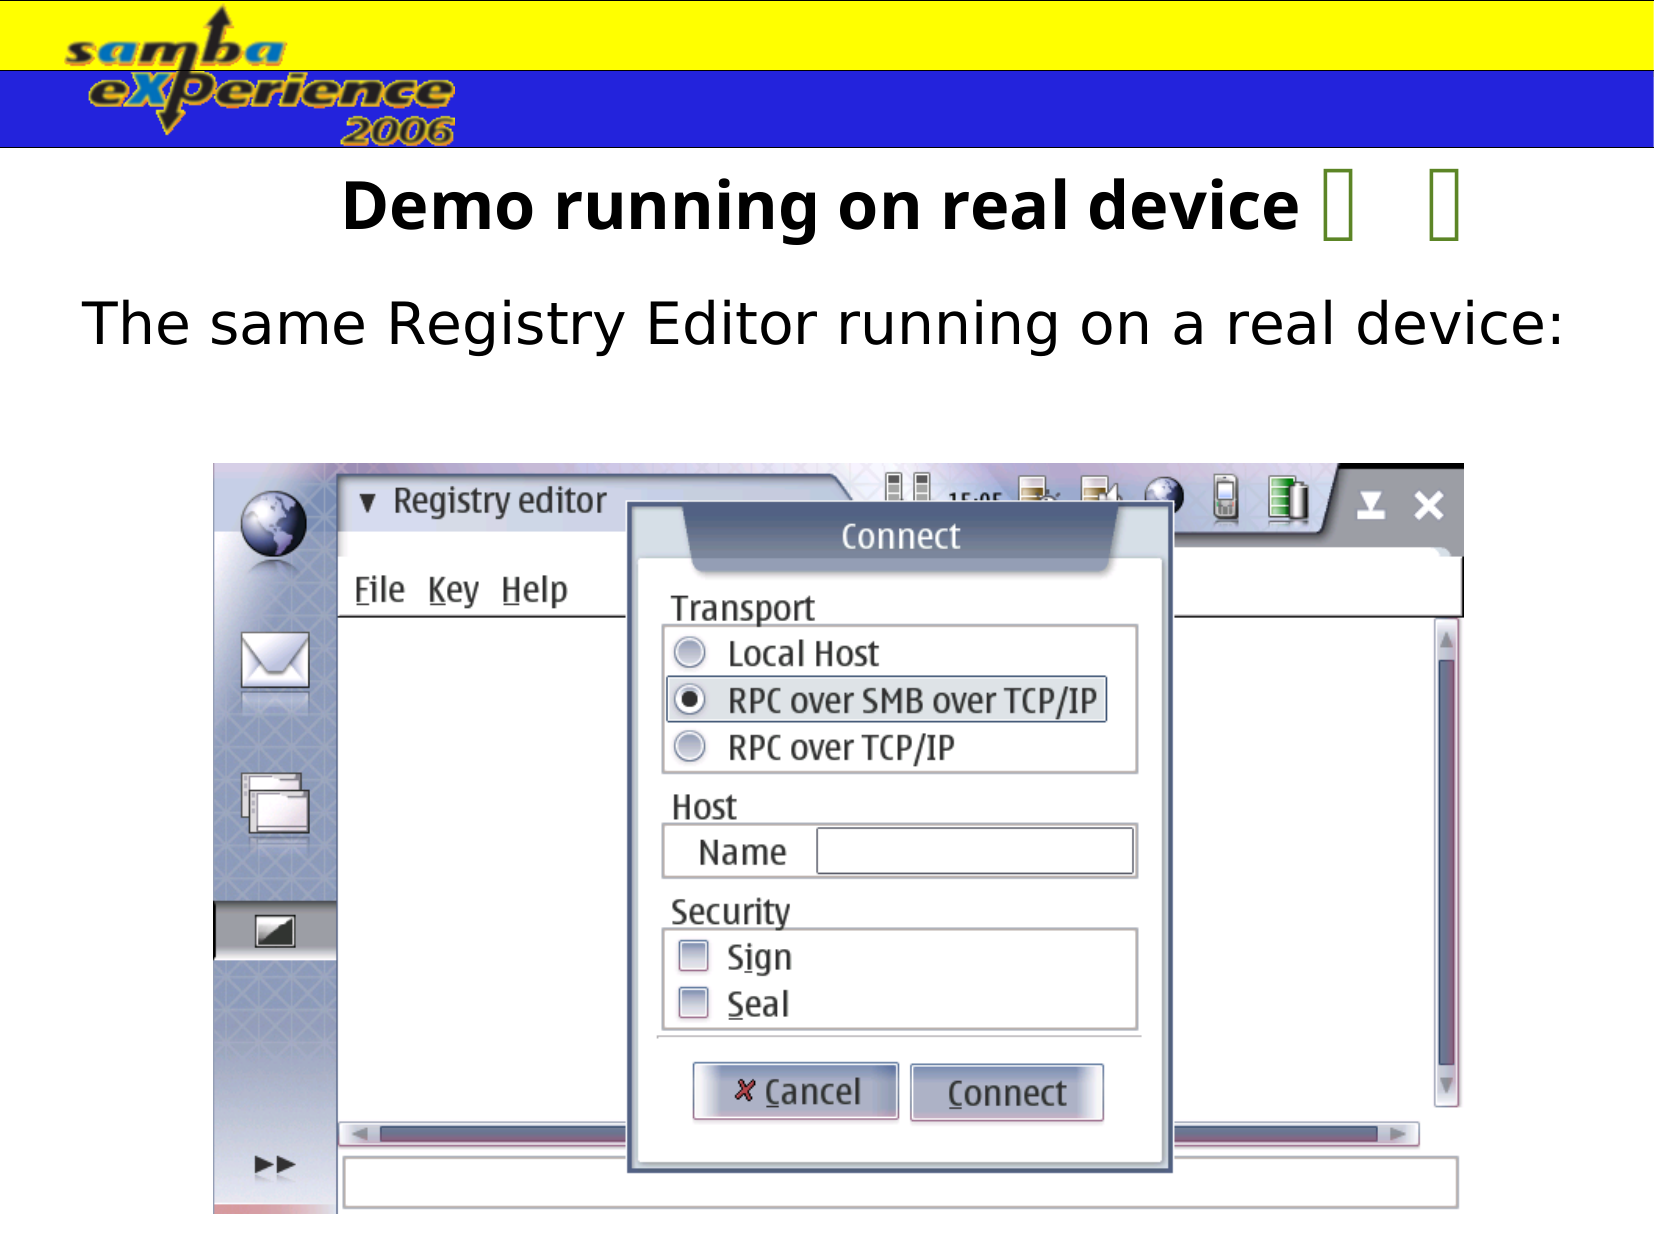

# Demo running on real device


The same Registry Editor running on a real device: